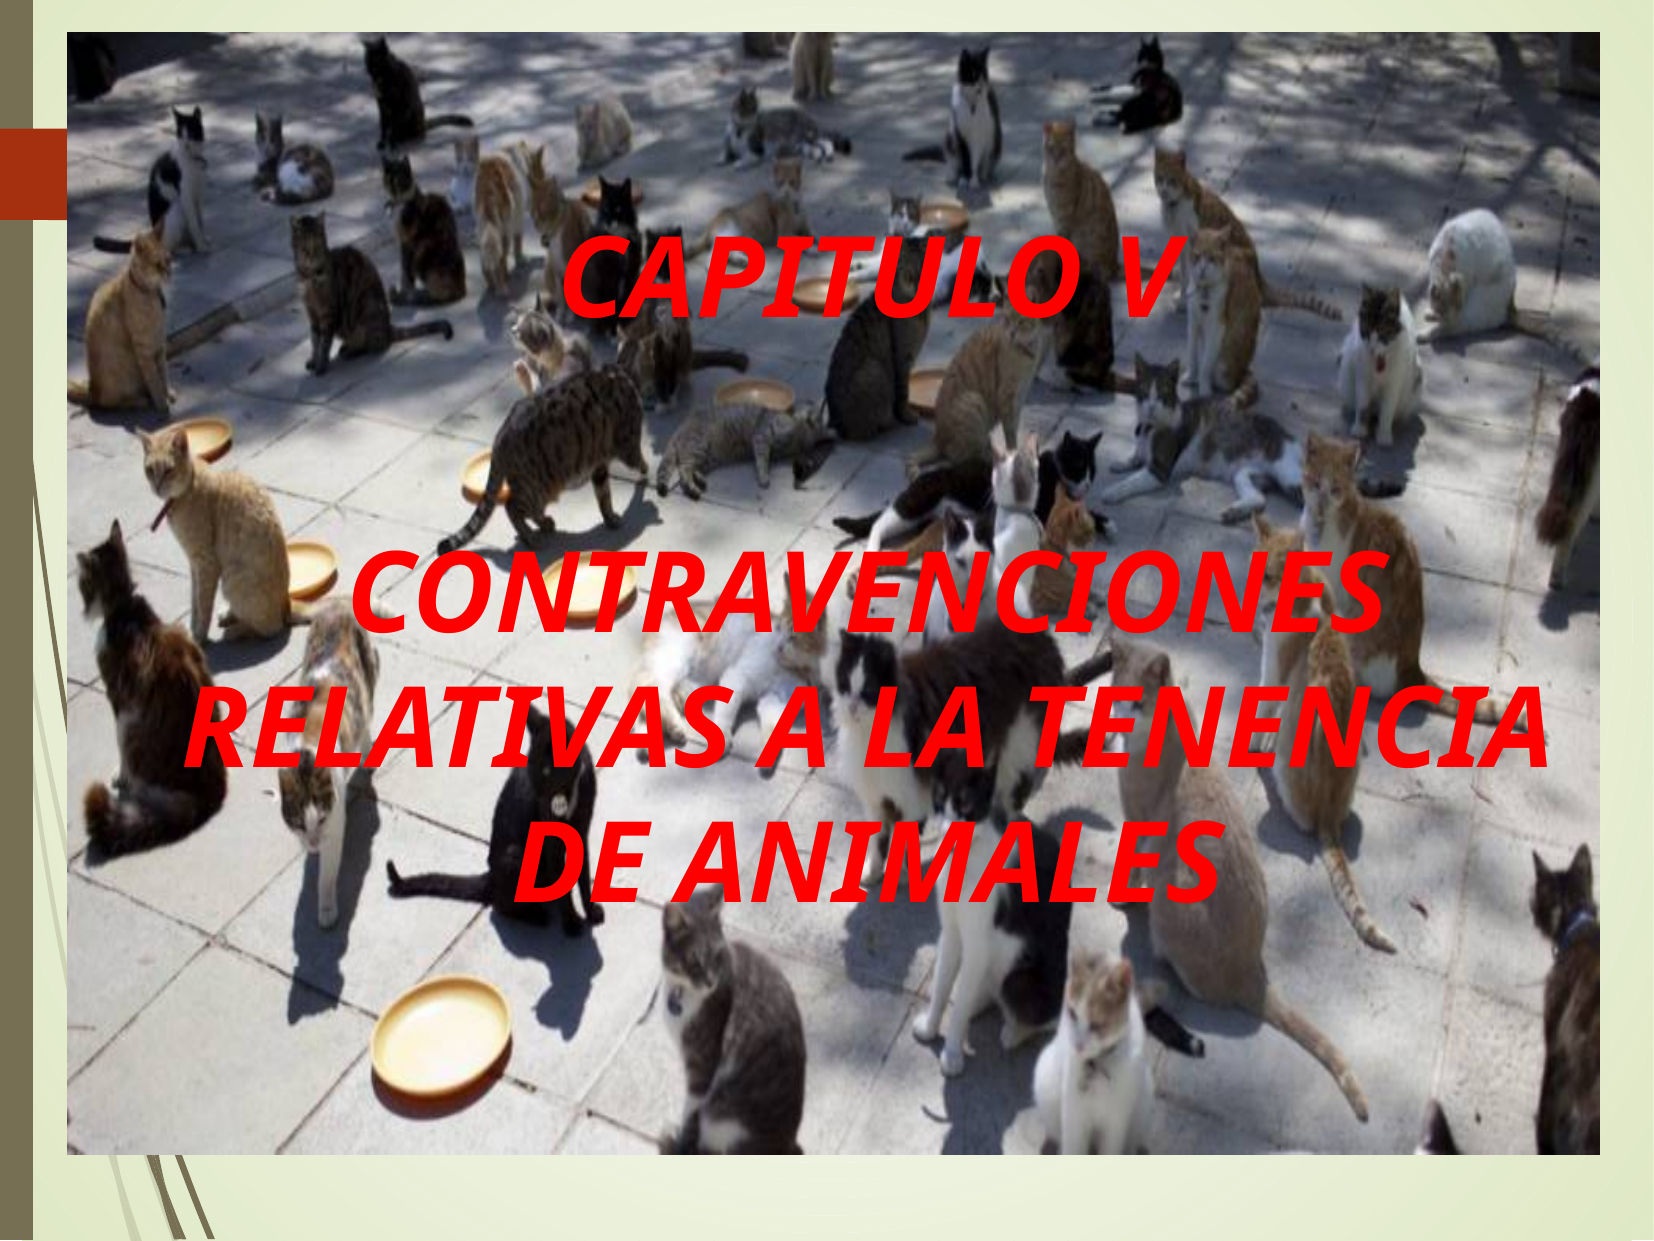

# CAPITULO V
CONTRAVENCIONES RELATIVAS A LA TENENCIA DE ANIMALES